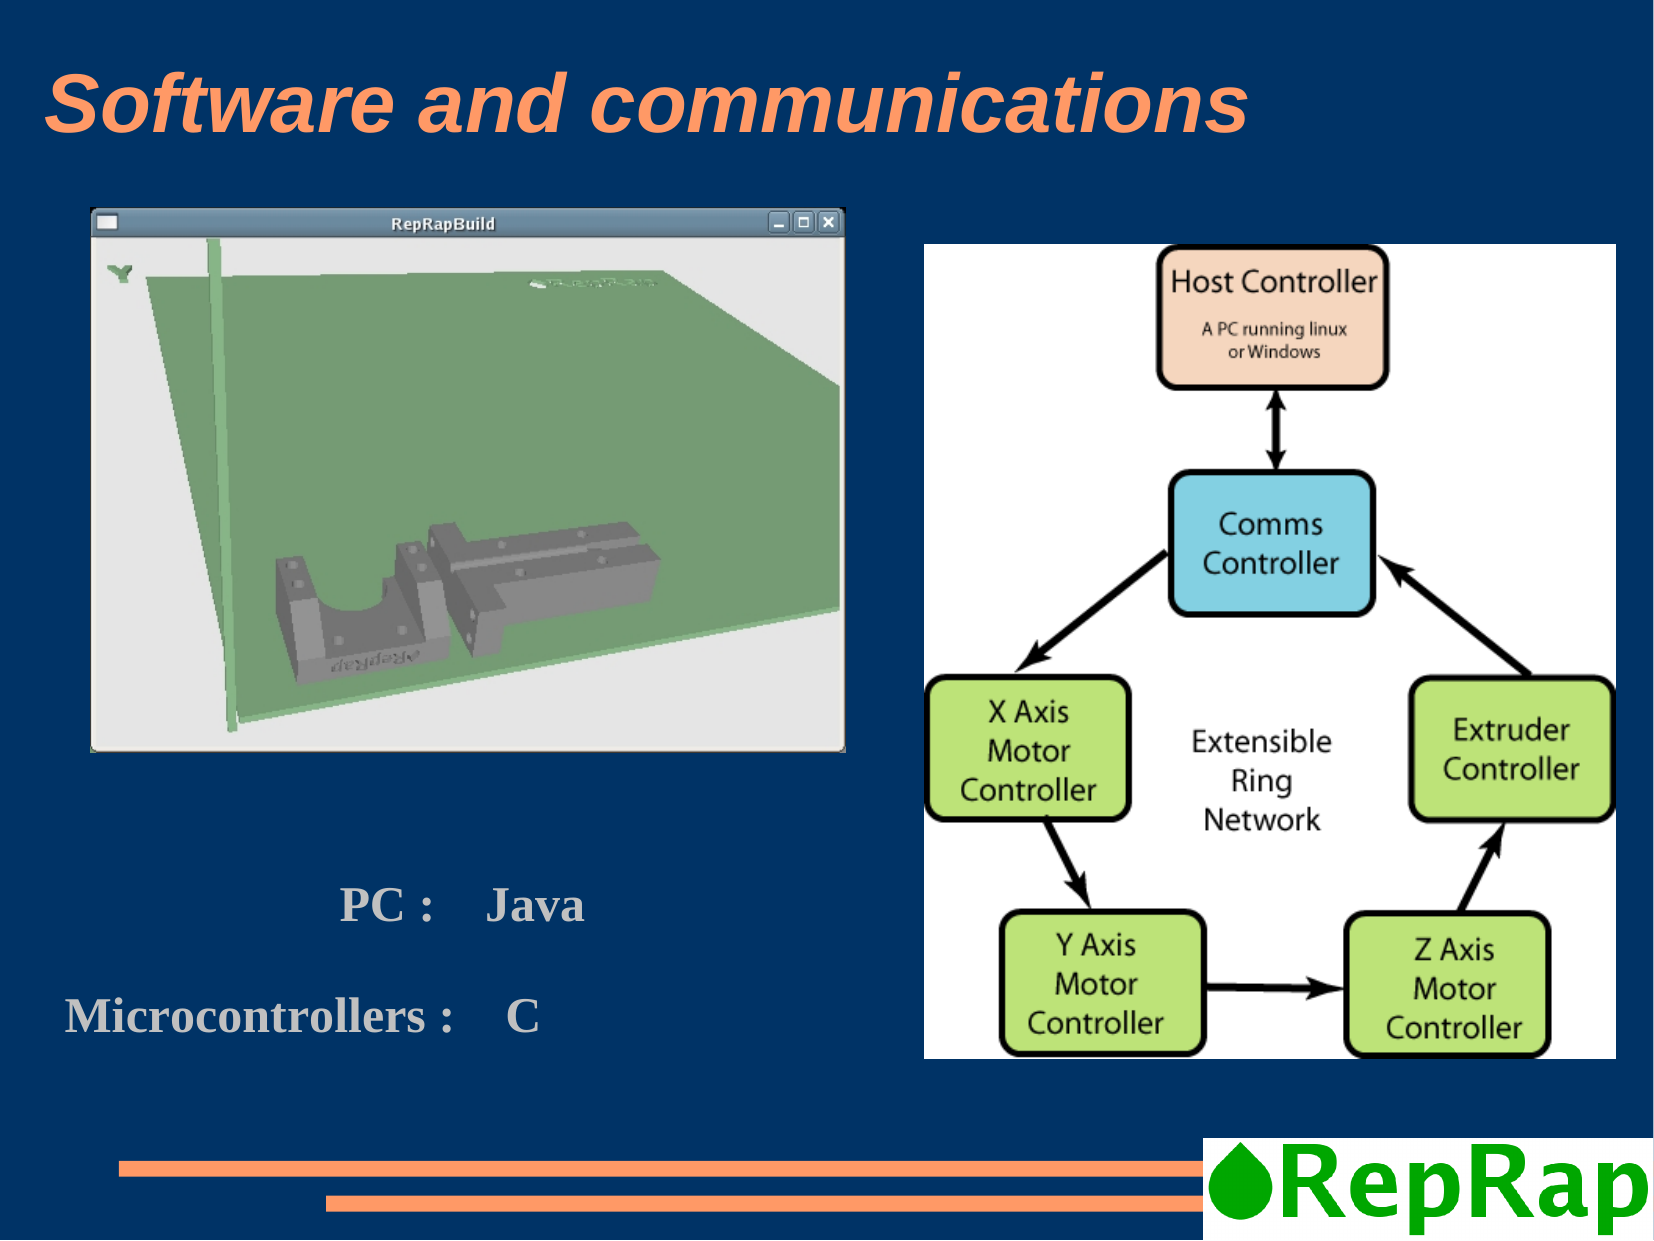

# Software and communications
 PC : Java
Microcontrollers : C